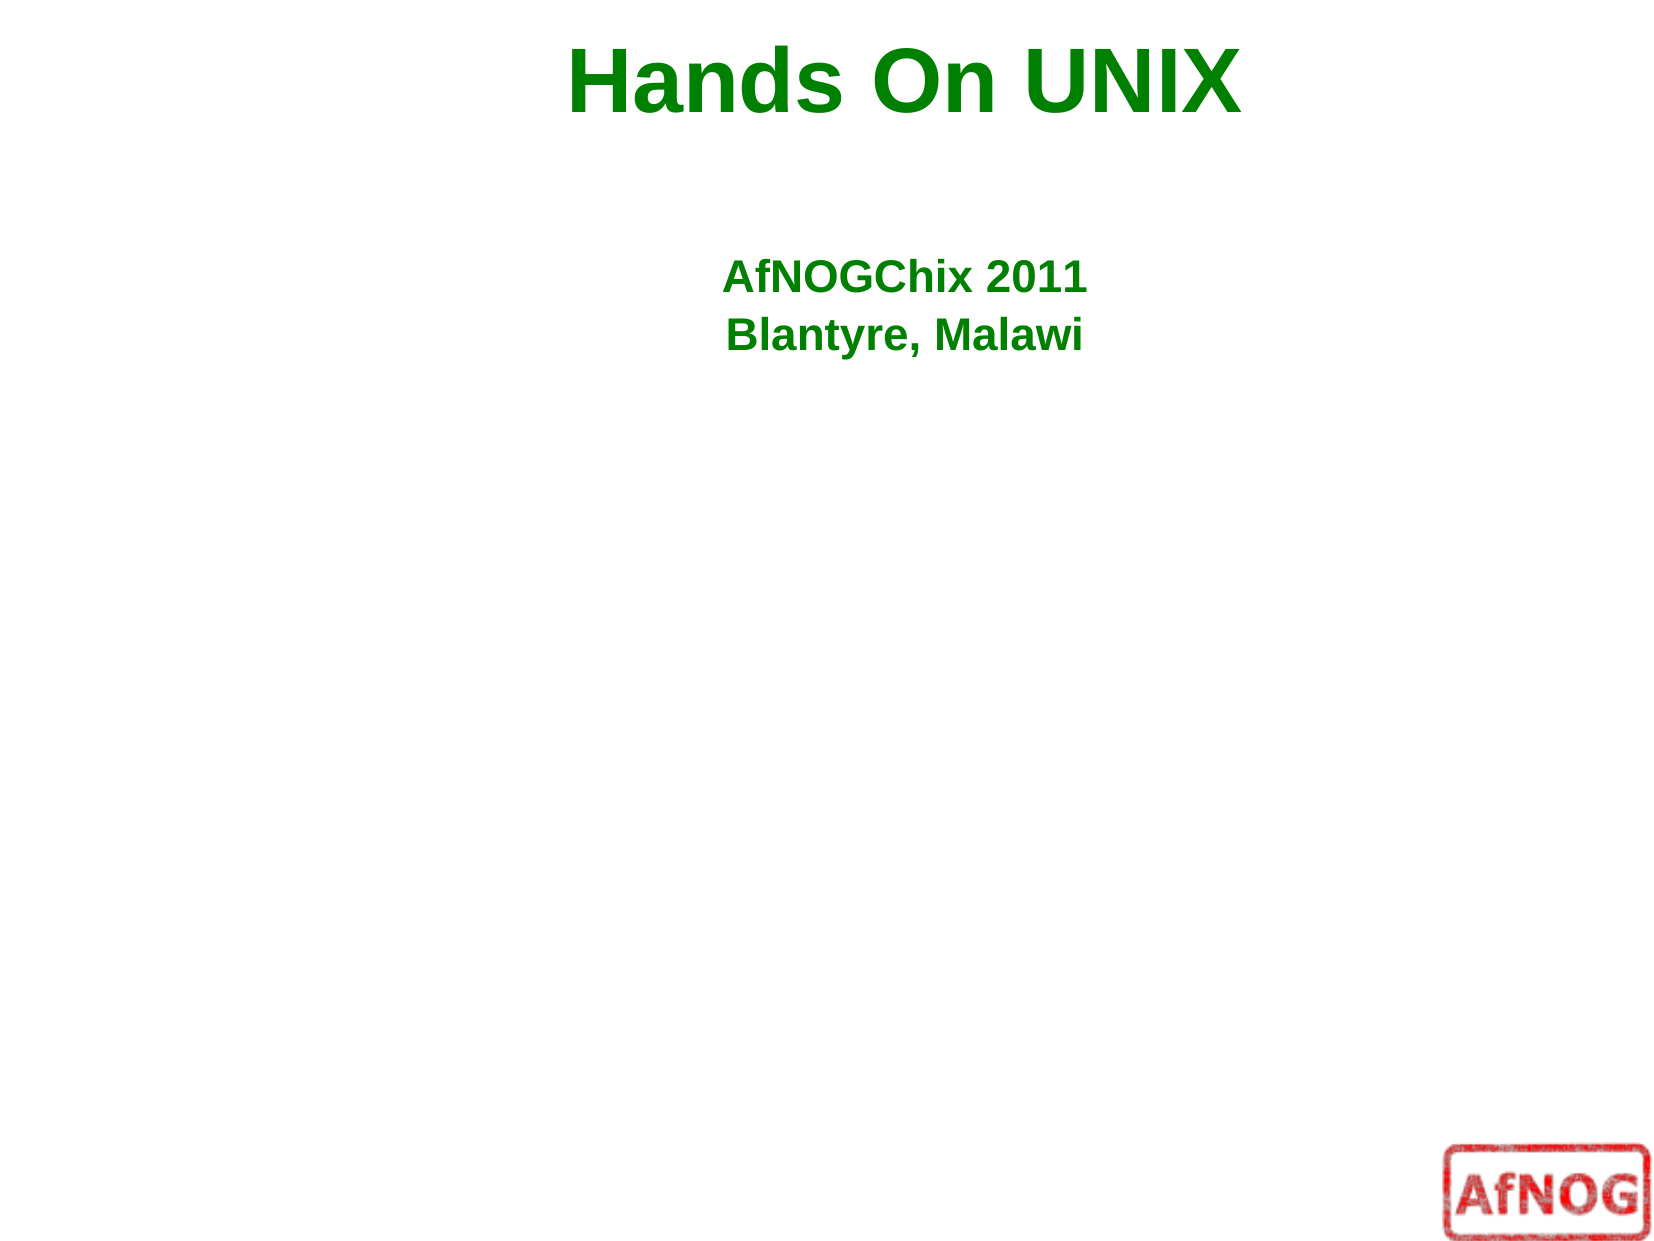

# Hands On UNIX AfNOGChix 2011 Blantyre, Malawi